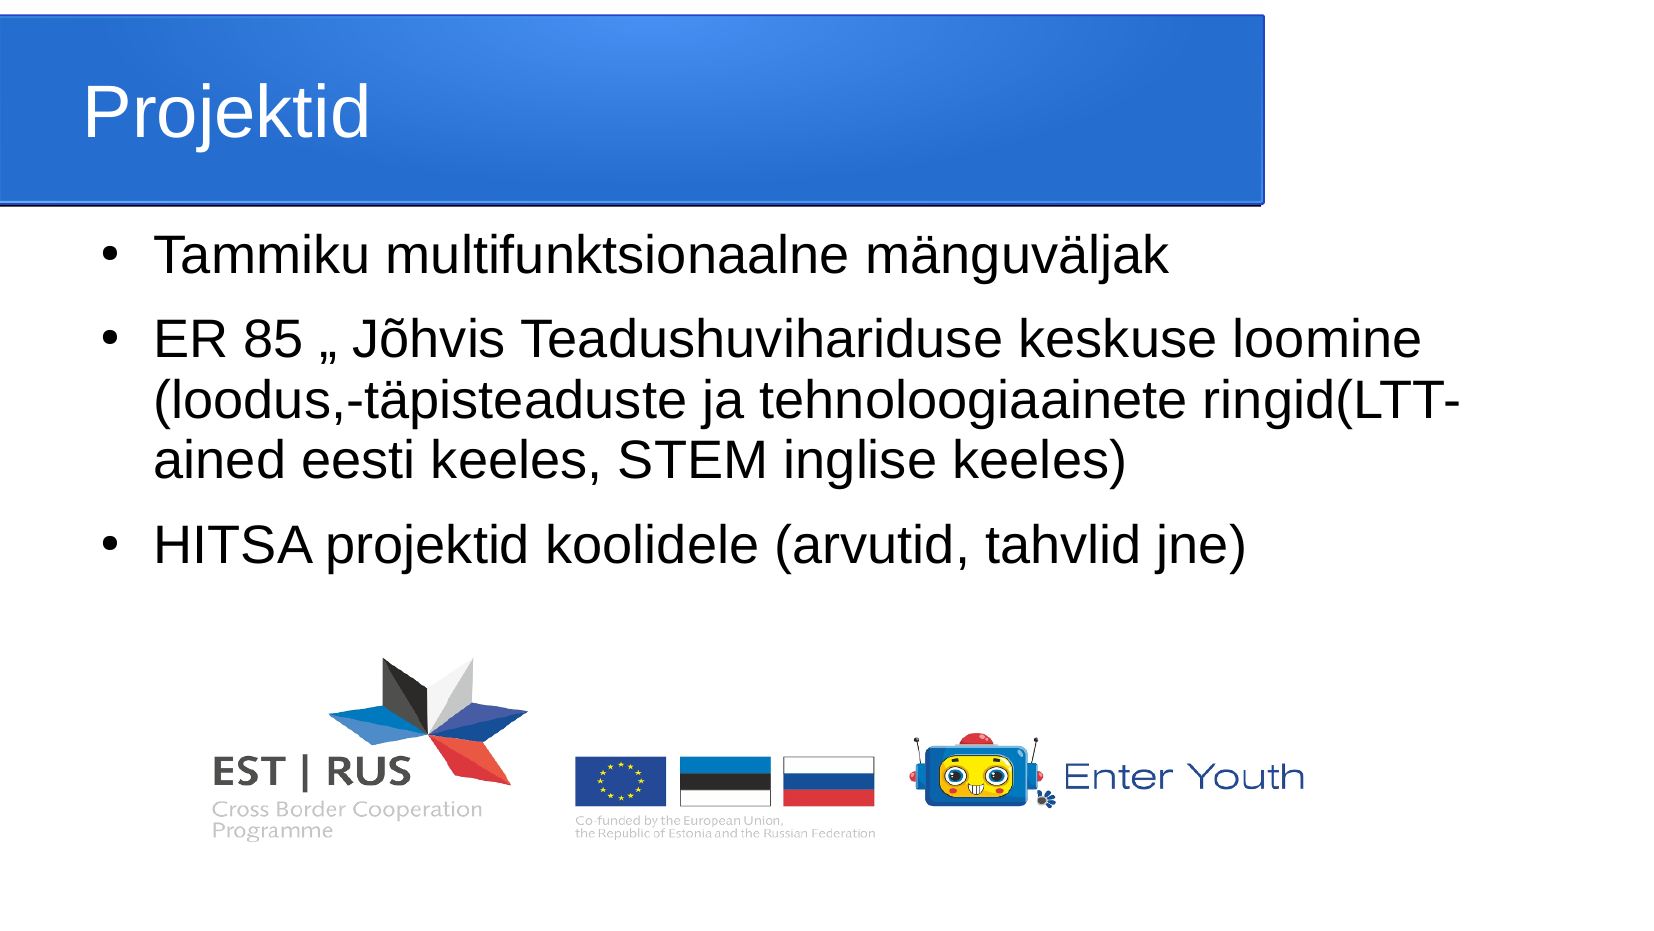

# Projektid
Tammiku multifunktsionaalne mänguväljak
ER 85 „ Jõhvis Teadushuvihariduse keskuse loomine (loodus,-täpisteaduste ja tehnoloogiaainete ringid(LTT-ained eesti keeles, STEM inglise keeles)
HITSA projektid koolidele (arvutid, tahvlid jne)